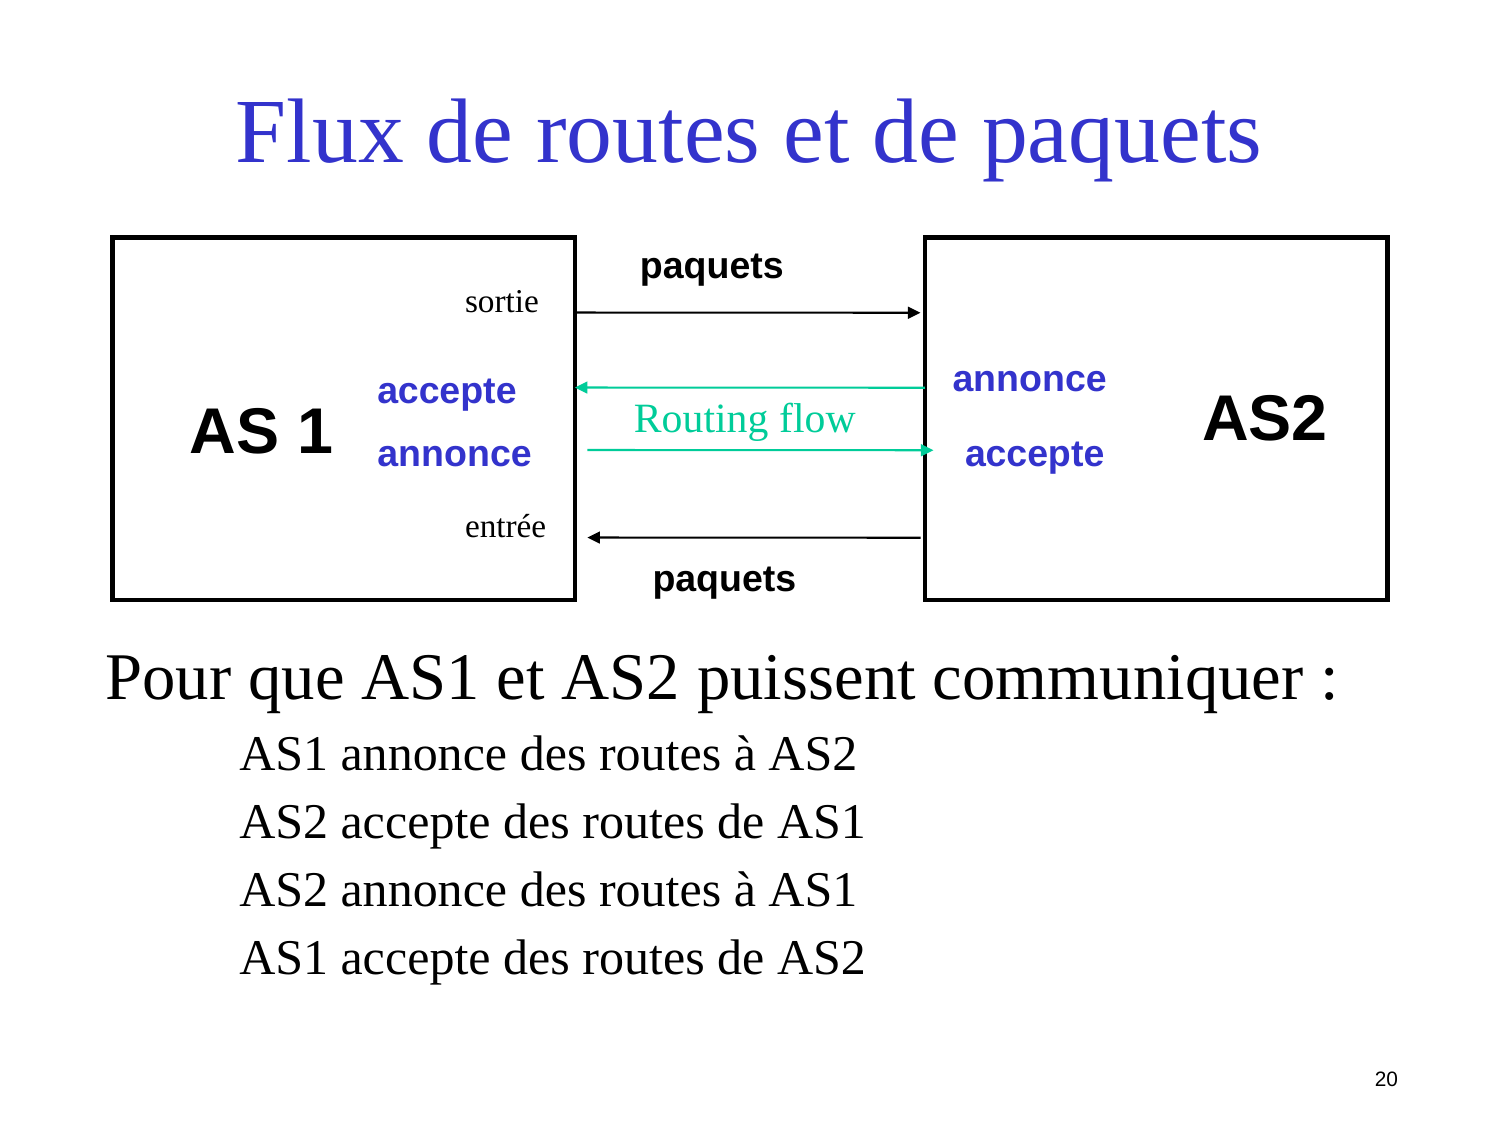

Flux de routes et de paquets
paquets
sortie
annonce
accepte
AS2
AS 1
 Routing flow
annonce
accepte
entrée
Pour que AS1 et AS2 puissent communiquer :
 AS1 annonce des routes à AS2
 AS2 accepte des routes de AS1
 AS2 annonce des routes à AS1
 AS1 accepte des routes de AS2
paquets